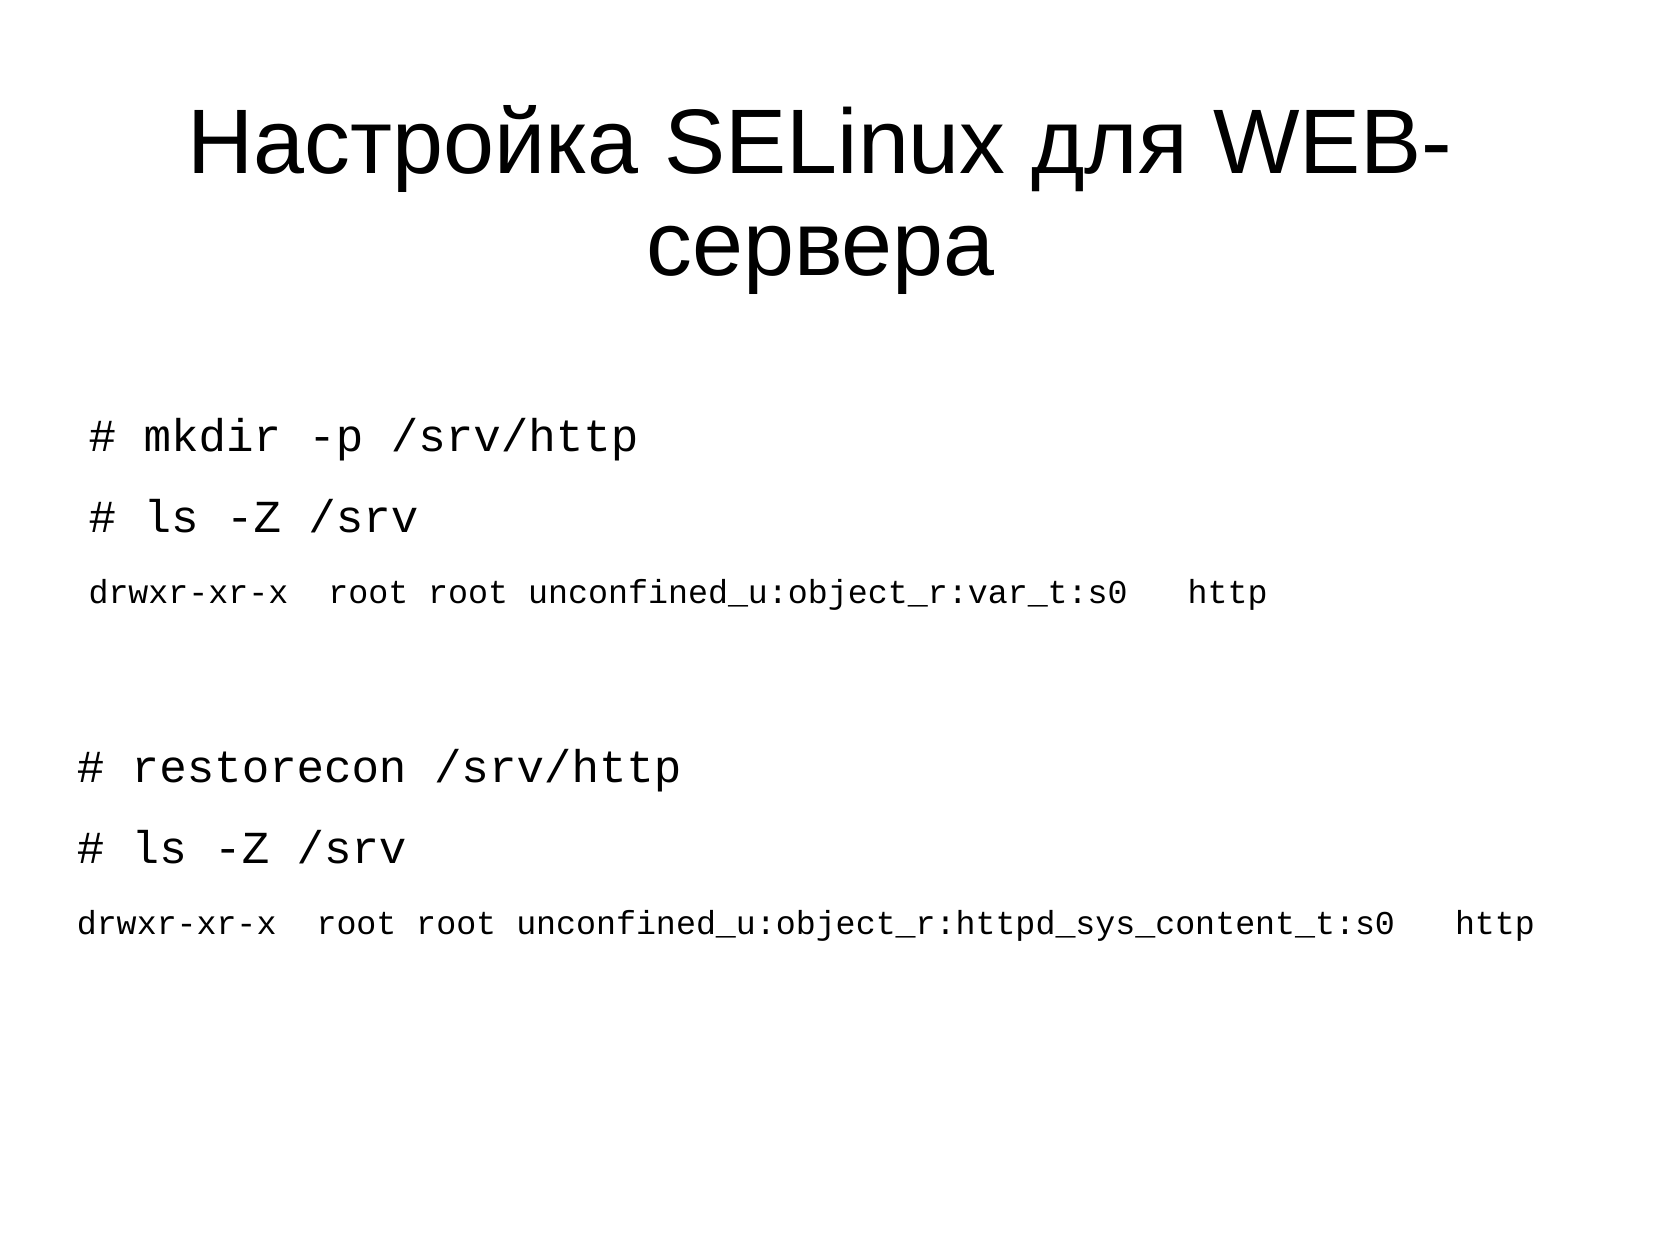

Настройка SELinux для WEB-сервера
# # mkdir -p /srv/http
# ls -Z /srv
drwxr-xr-x root root unconfined_u:object_r:var_t:s0 http
# restorecon /srv/http
# ls -Z /srv
drwxr-xr-x root root unconfined_u:object_r:httpd_sys_content_t:s0 http